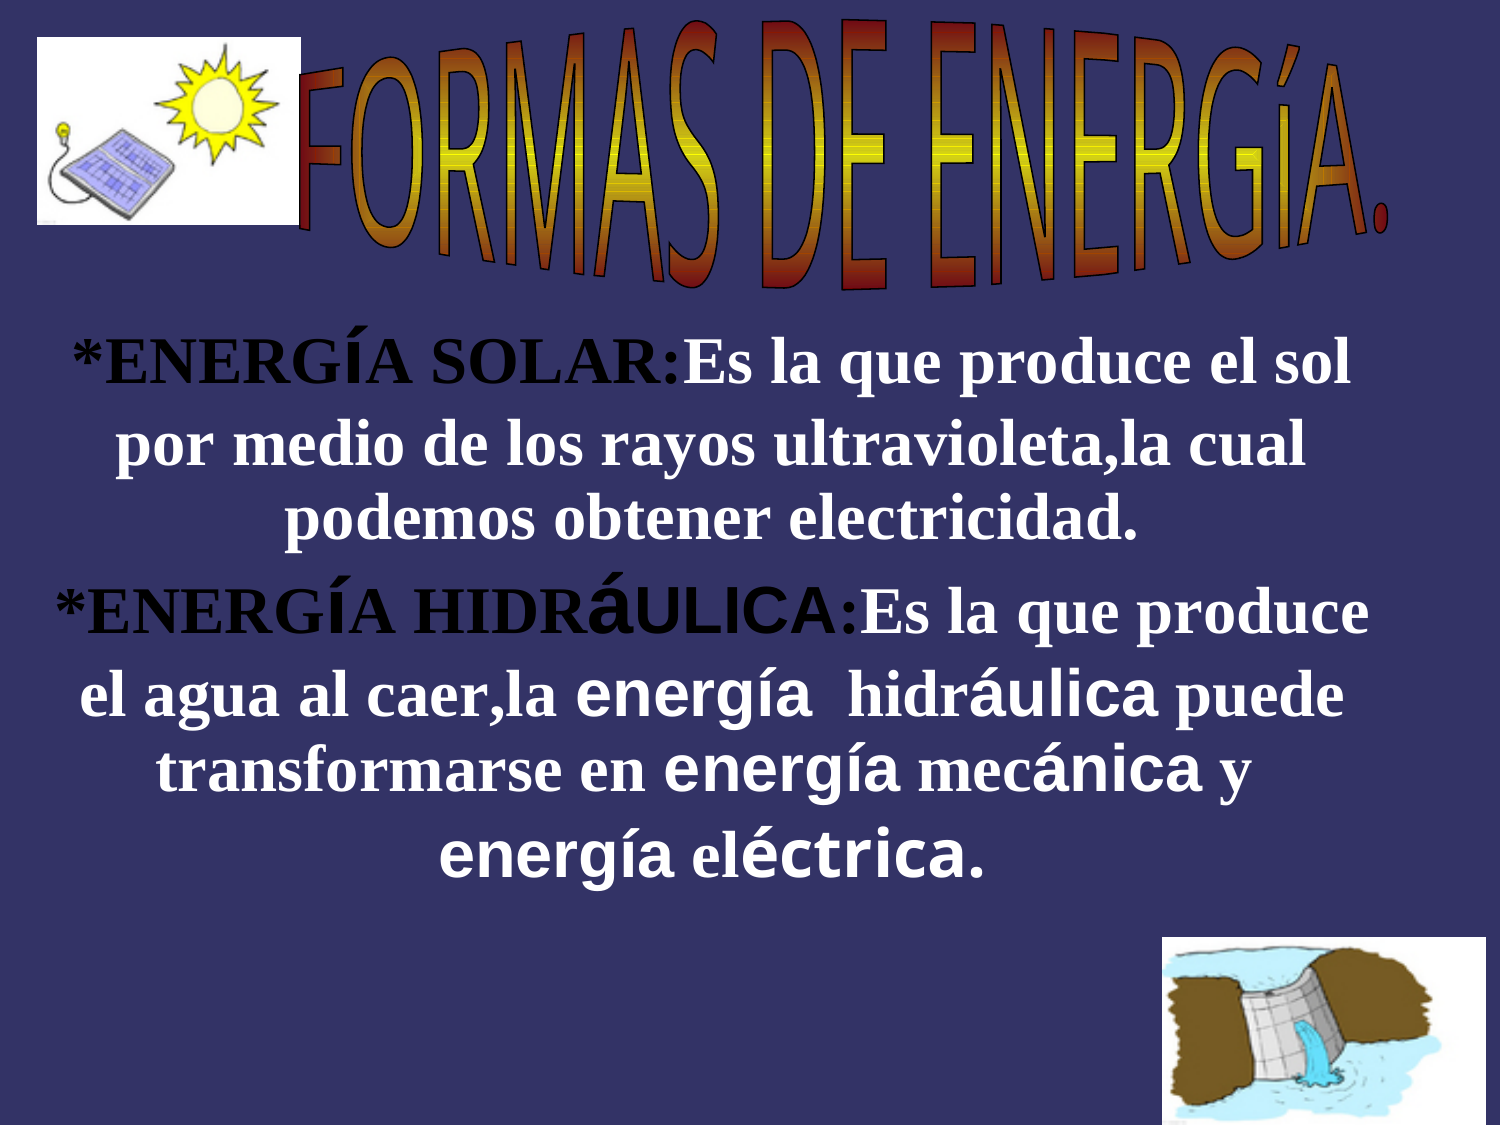

FORMAS DE ENERGíA.
*ENERGíA SOLAR:Es la que produce el sol por medio de los rayos ultravioleta,la cual podemos obtener electricidad.
*ENERGíA HIDRáULICA:Es la que produce el agua al caer,la energía hidráulica puede transformarse en energía mecánica y energía eléctrica.